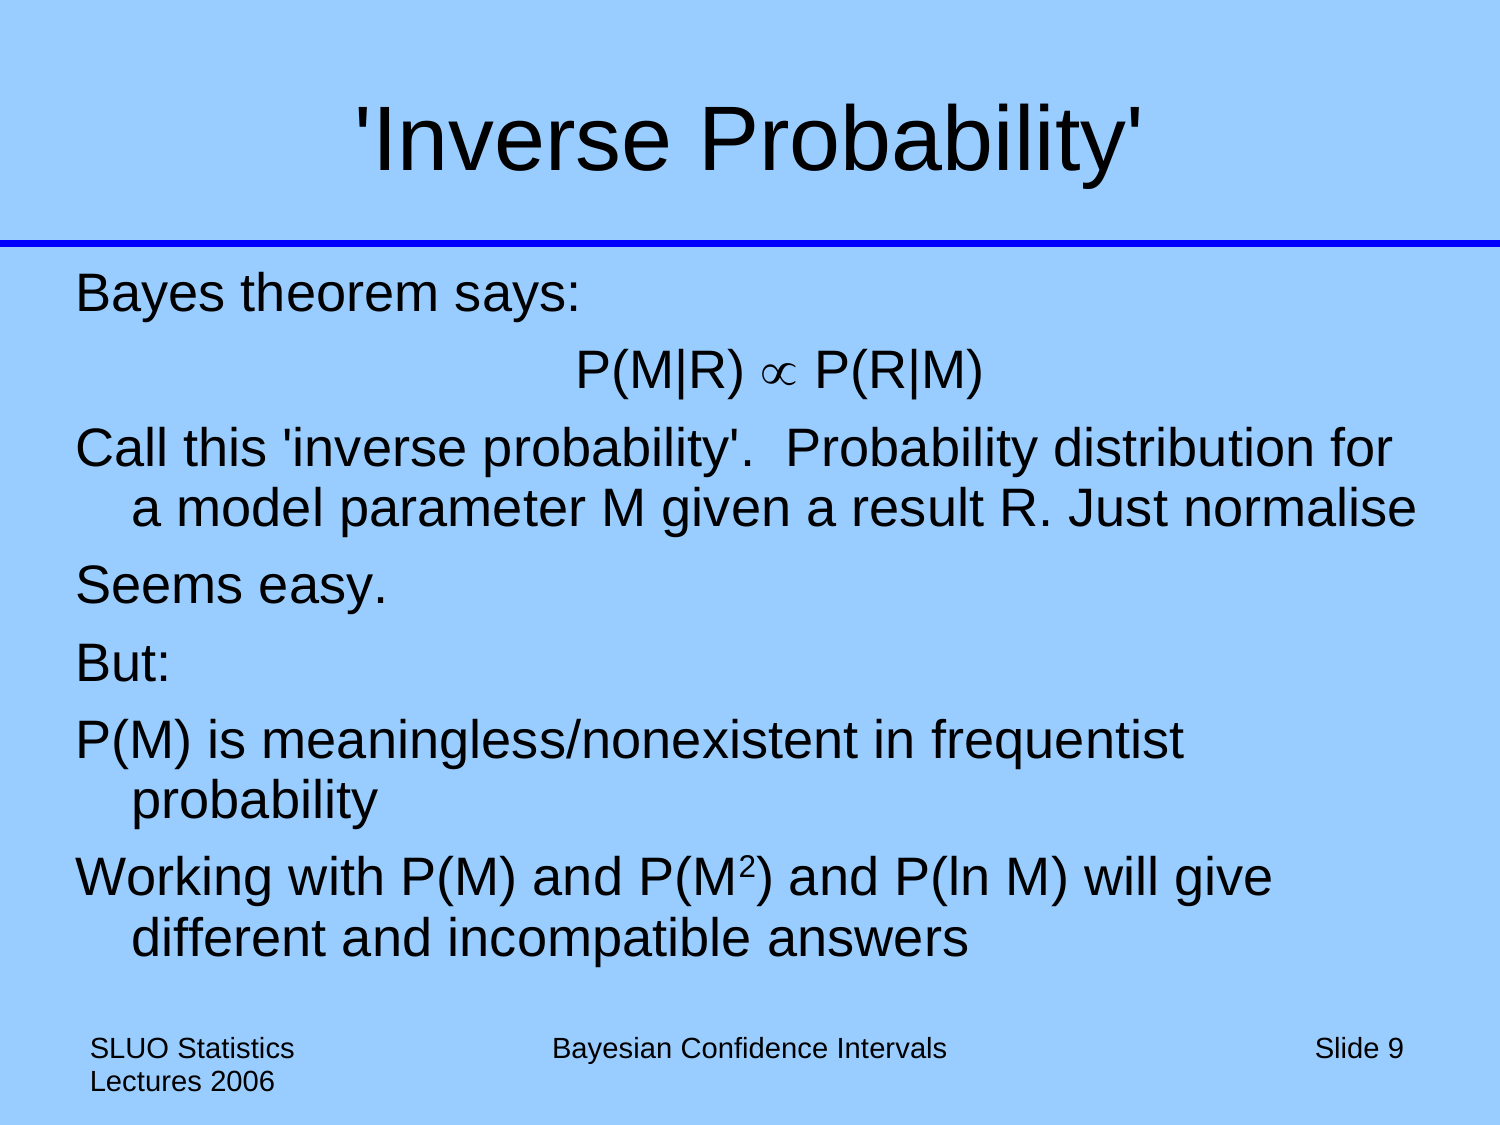

# 'Inverse Probability'
Bayes theorem says:
 P(M|R)  P(R|M)
Call this 'inverse probability'. Probability distribution for a model parameter M given a result R. Just normalise
Seems easy.
But:
P(M) is meaningless/nonexistent in frequentist probability
Working with P(M) and P(M2) and P(ln M) will give different and incompatible answers
9